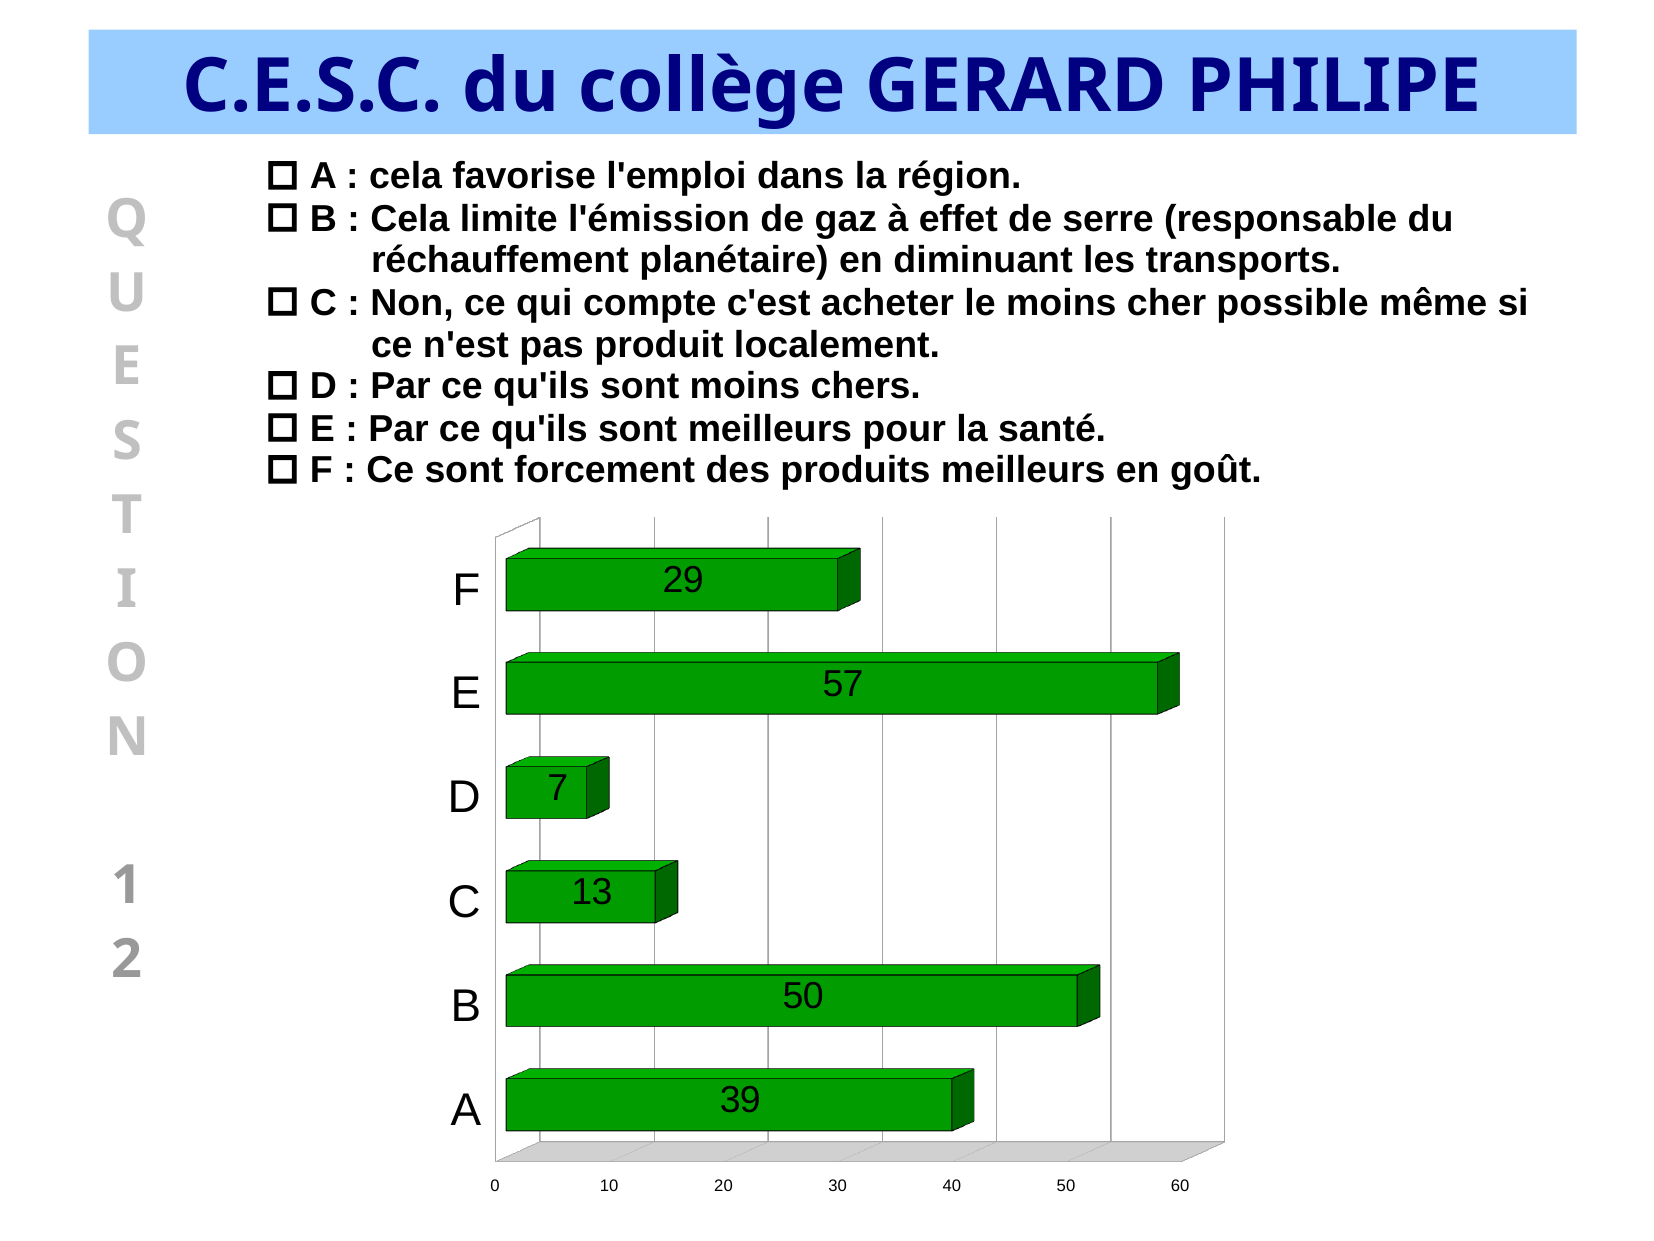

# C.E.S.C. du collège GERARD PHILIPE
	 A : cela favorise l'emploi dans la région.
	 B : Cela limite l'émission de gaz à effet de serre (responsable du
		 réchauffement planétaire) en diminuant les transports.
	 C : Non, ce qui compte c'est acheter le moins cher possible même si
		 ce n'est pas produit localement.
	 D : Par ce qu'ils sont moins chers.
	 E : Par ce qu'ils sont meilleurs pour la santé.
	 F : Ce sont forcement des produits meilleurs en goût.
Q
U
E
S
T
I
O
N
12
[unsupported chart]